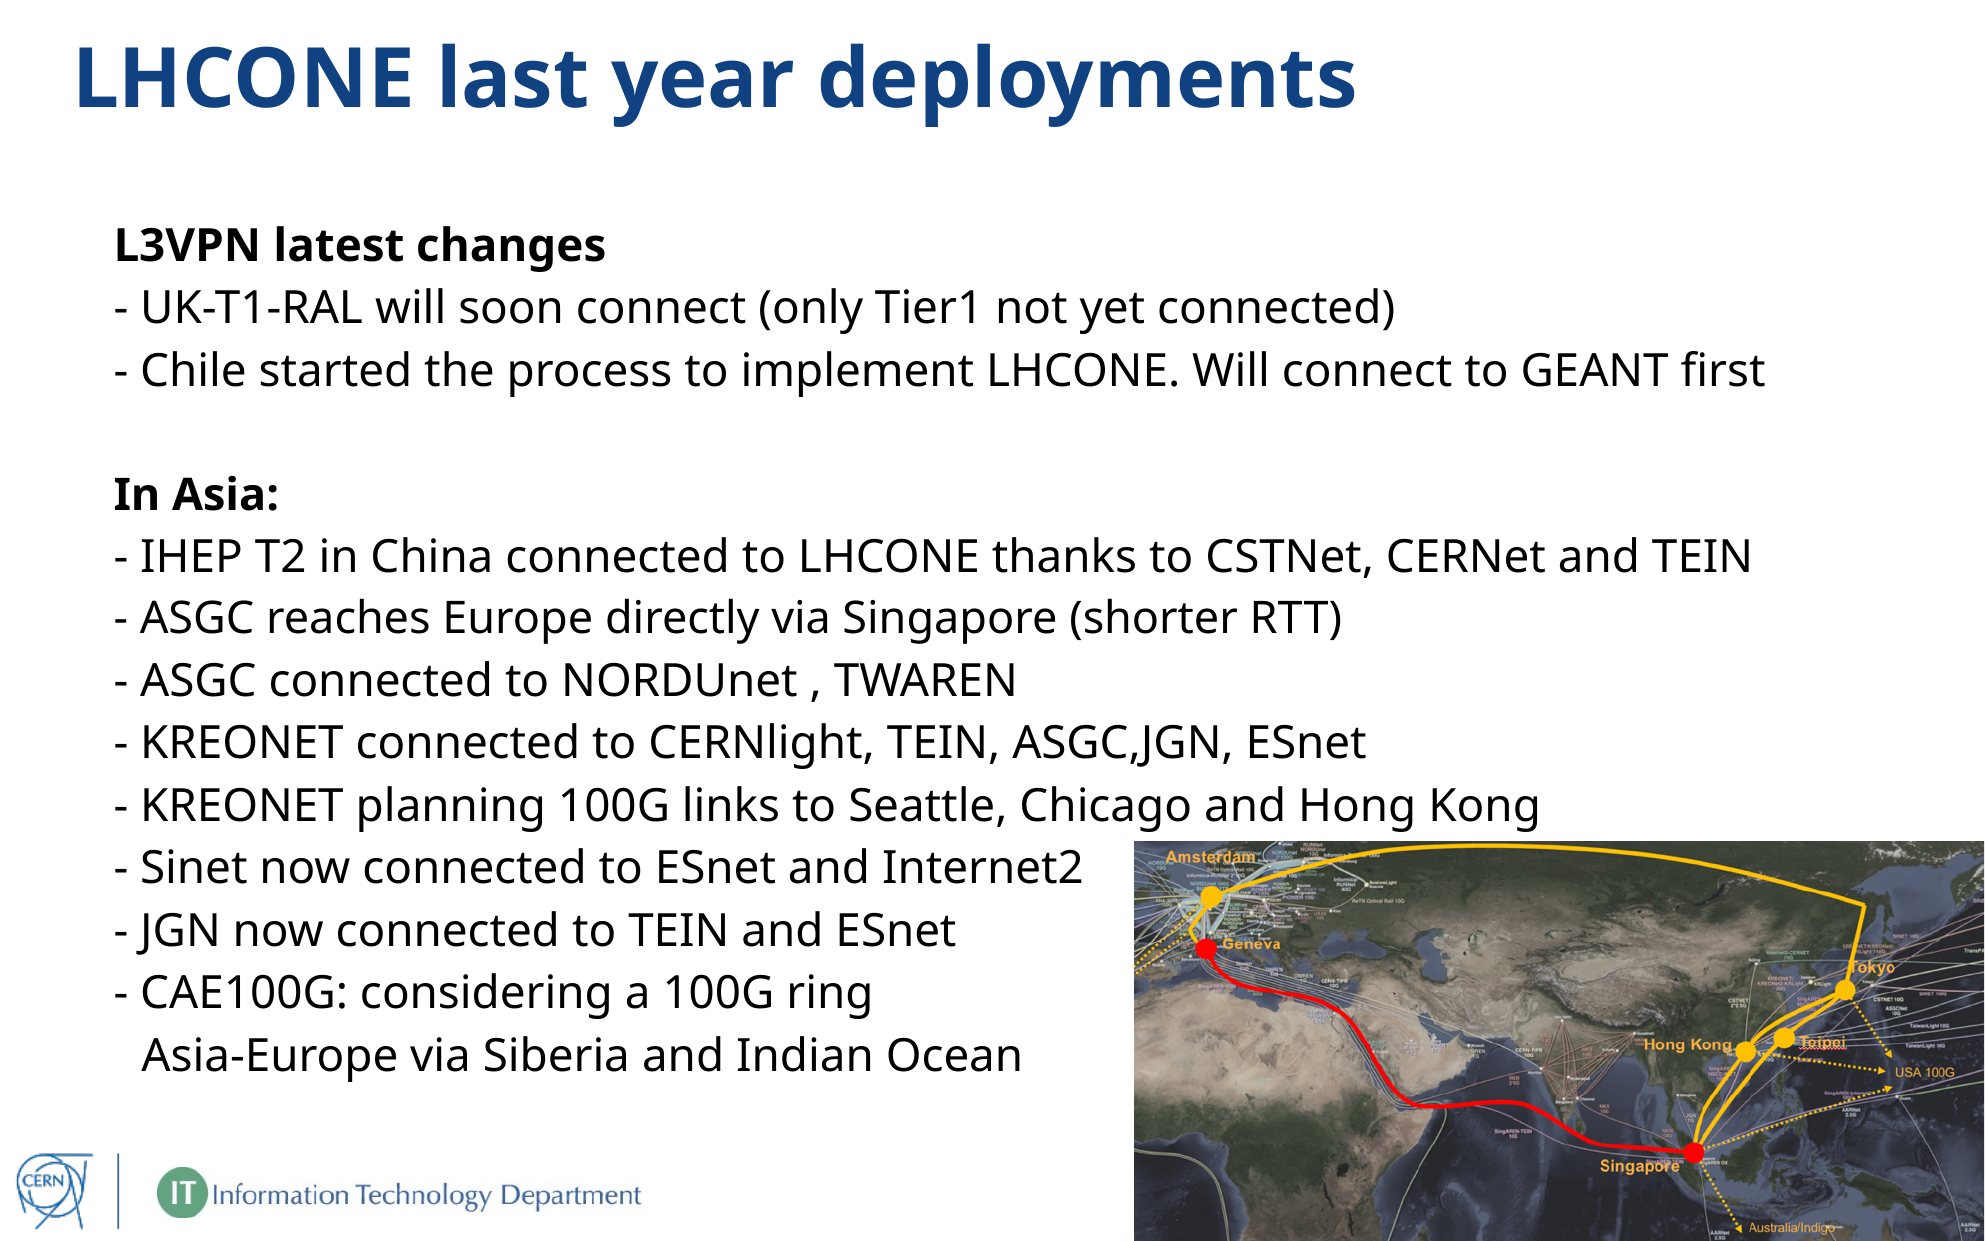

# LHCONE last year deployments
L3VPN latest changes
- UK-T1-RAL will soon connect (only Tier1 not yet connected)
- Chile started the process to implement LHCONE. Will connect to GEANT first
In Asia:
- IHEP T2 in China connected to LHCONE thanks to CSTNet, CERNet and TEIN
- ASGC reaches Europe directly via Singapore (shorter RTT)
- ASGC connected to NORDUnet , TWAREN
- KREONET connected to CERNlight, TEIN, ASGC,JGN, ESnet
- KREONET planning 100G links to Seattle, Chicago and Hong Kong
- Sinet now connected to ESnet and Internet2
- JGN now connected to TEIN and ESnet
- CAE100G: considering a 100G ring
Asia-Europe via Siberia and Indian Ocean